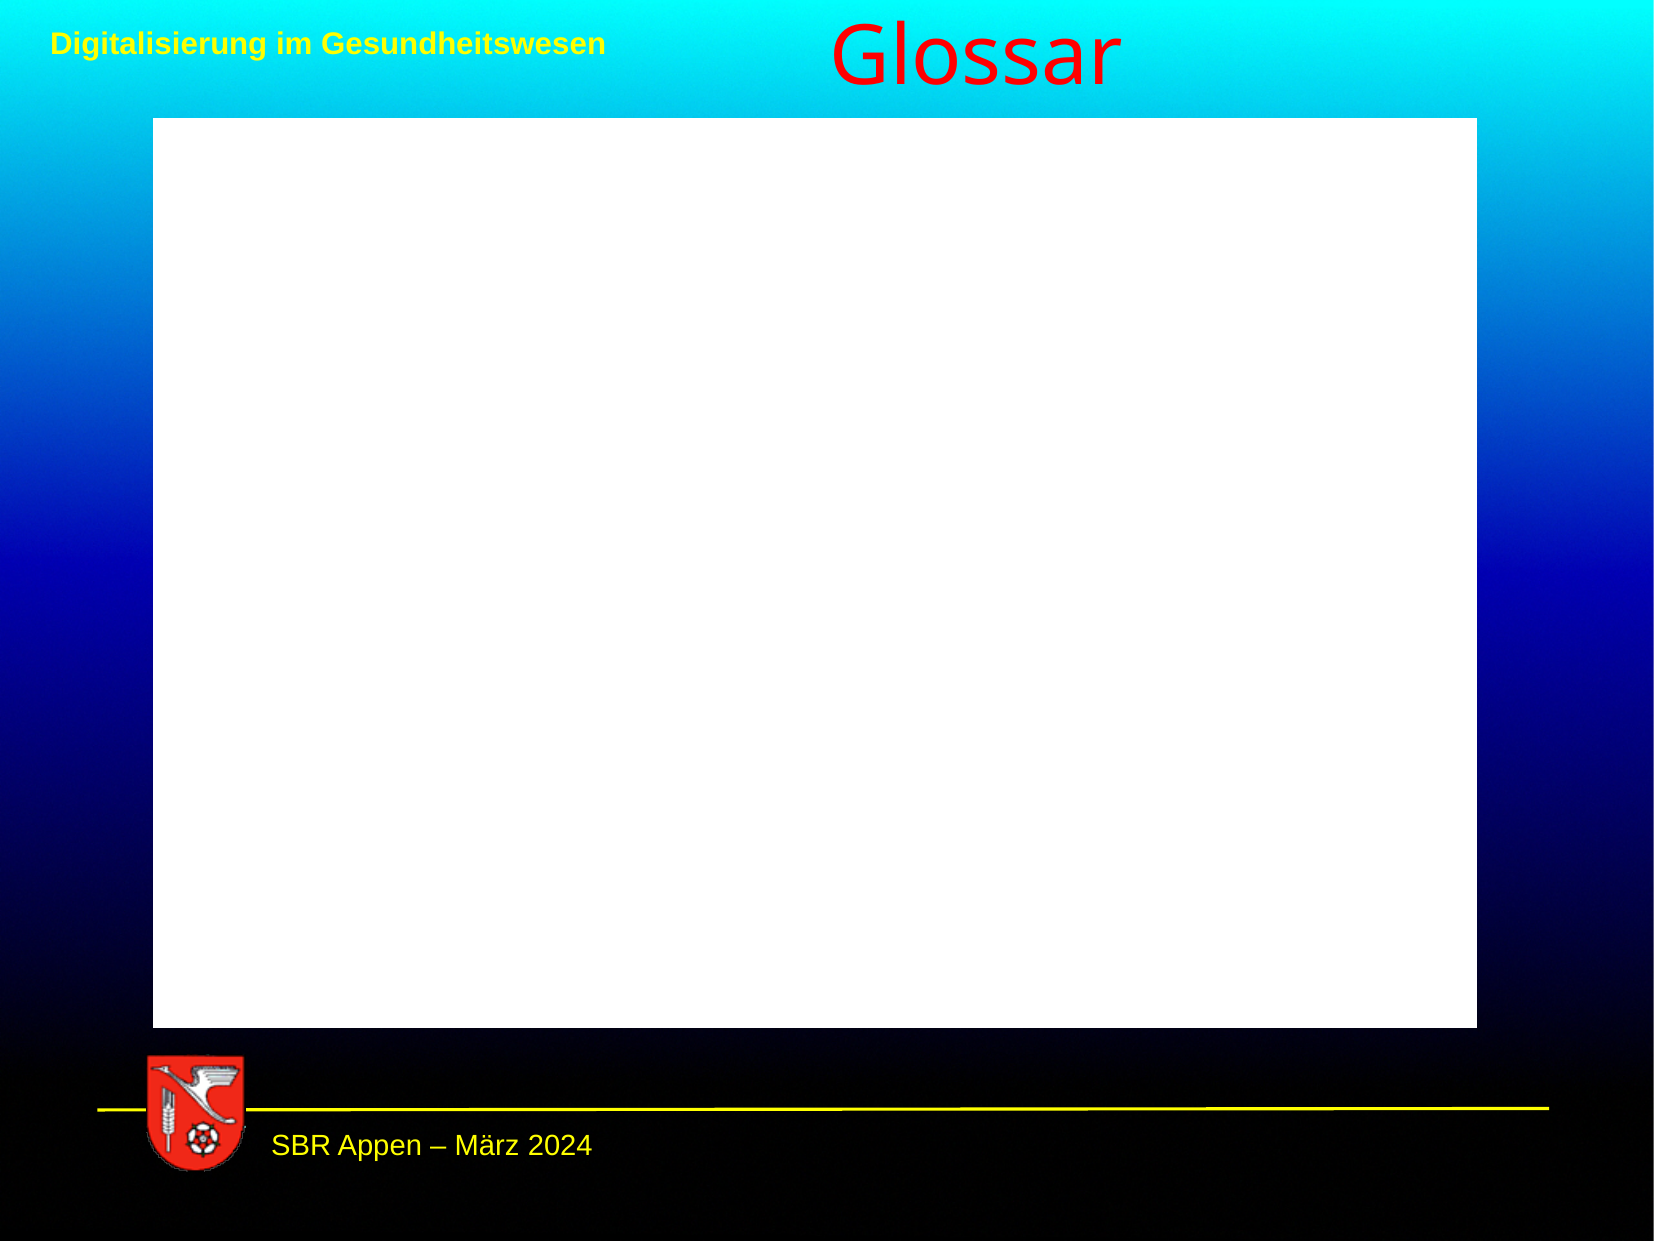

Glossar
Digitalisierung im Gesundheitswesen
eAB				e-Arztbrief
eAU				e-Arbeitsunfähigkeitsbescheinigung
eDMP			e-Diseasemanagementprogram
eGK			e-Gesundheitskarte
eHBA			e-Heilberufsausweis
eML				e-Medikationsliste
eMP			e-Medikationsplan
ePA				e-Patientenakte
ePKA			e-Patientenkurzakte
eImpfpass		e-Impfpass
eMutterpass		e-Mutterpass
eRezept			e-Rezept
eU-Heft			e-U-Heft
eZahnbonusheft	e-Zahnbonusheft
KIM				Kommunikation im Medizinwesen
NFDM			Notfalldatenmanagement
TI				Telekommunikationsinfrastruktur
TIM				TI-Messenger
VZD			Verzeichnisdienst
VDSM			Versichertenstammdatenmanagement
SBR Appen – März 2024